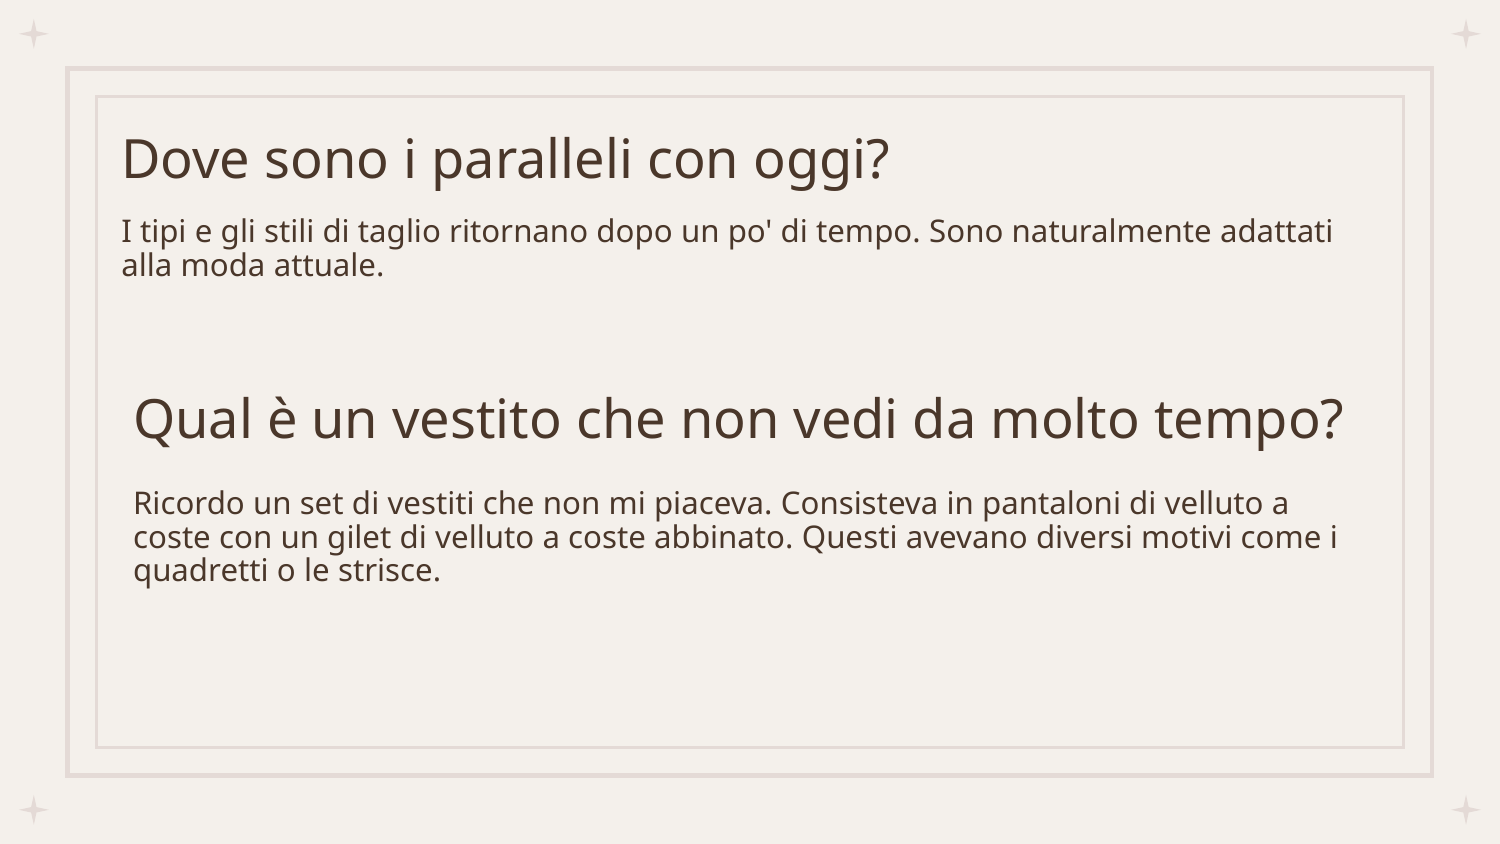

# Dove sono i paralleli con oggi?
I tipi e gli stili di taglio ritornano dopo un po' di tempo. Sono naturalmente adattati alla moda attuale.
Qual è un vestito che non vedi da molto tempo?
Ricordo un set di vestiti che non mi piaceva. Consisteva in pantaloni di velluto a coste con un gilet di velluto a coste abbinato. Questi avevano diversi motivi come i quadretti o le strisce.